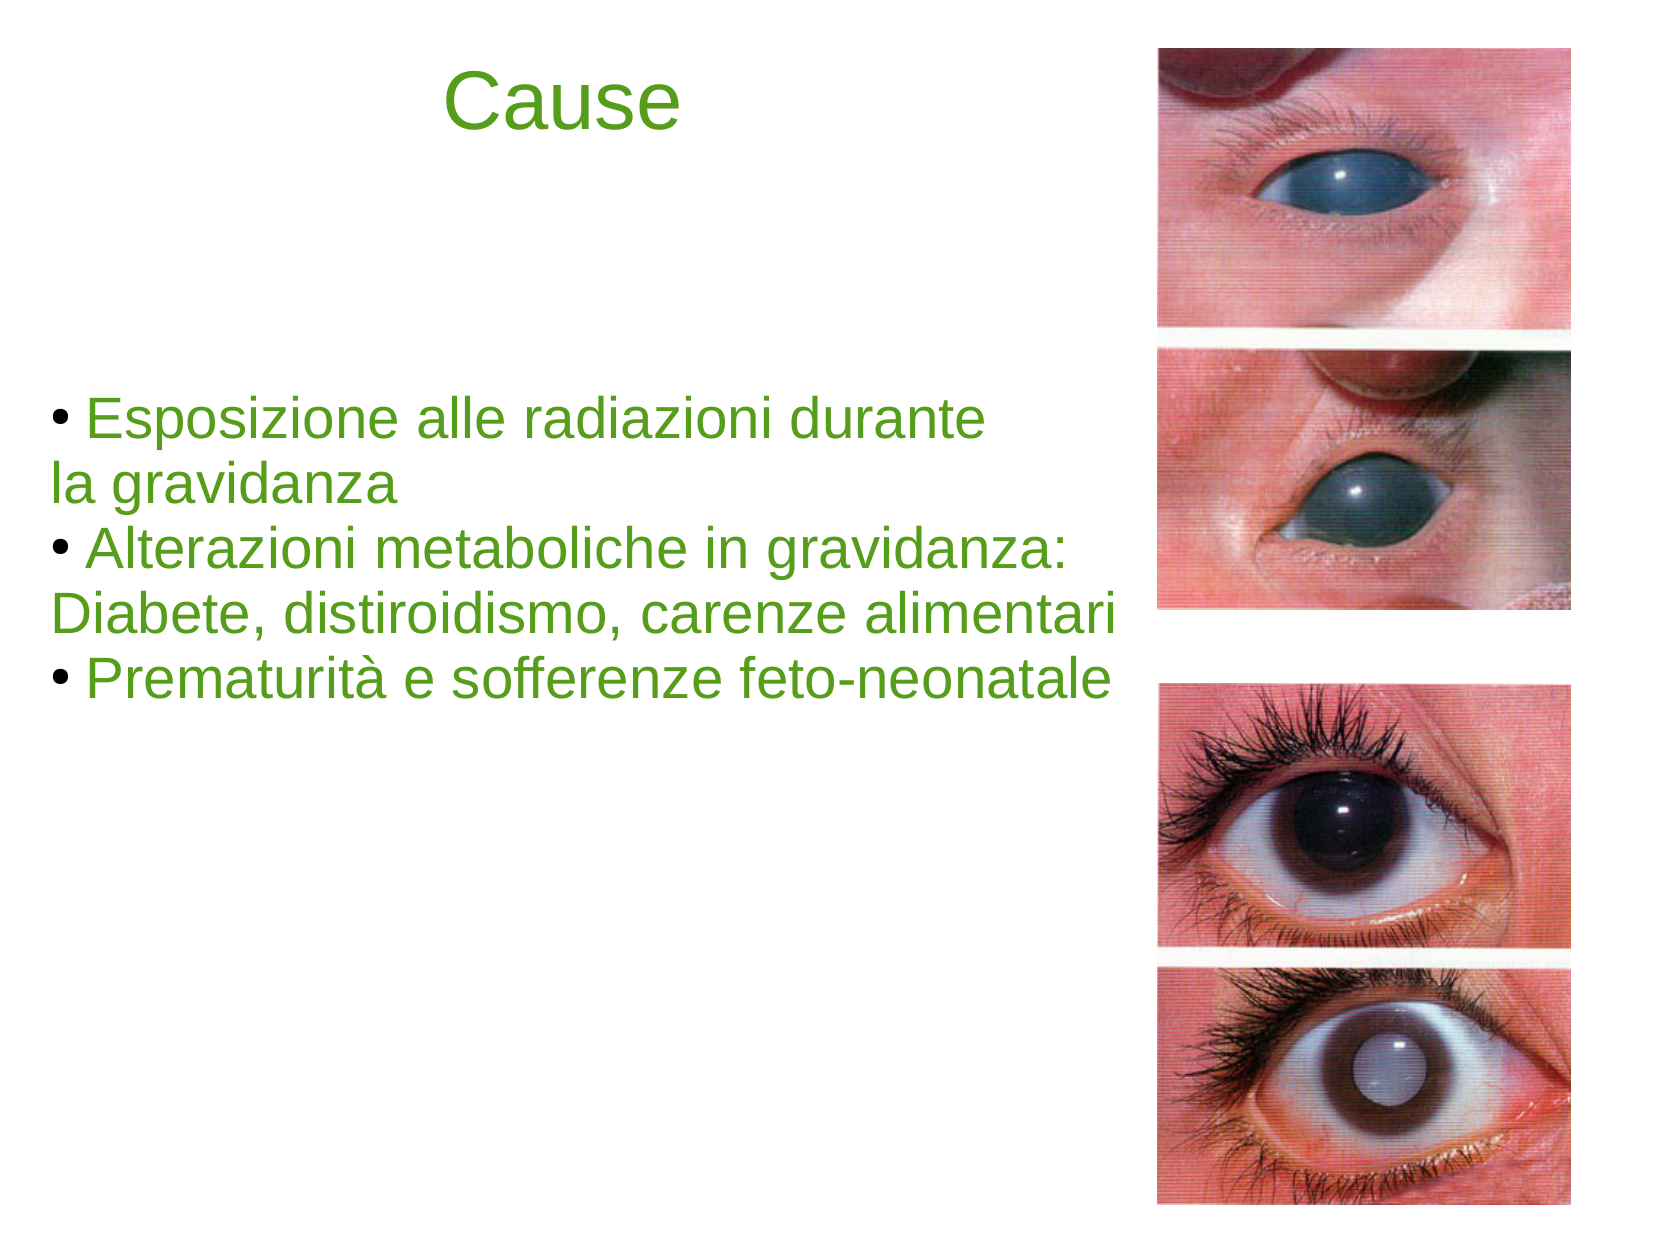

Cause
Esposizione alle radiazioni durante
la gravidanza
Alterazioni metaboliche in gravidanza:
Diabete, distiroidismo, carenze alimentari
Prematurità e sofferenze feto-neonatale